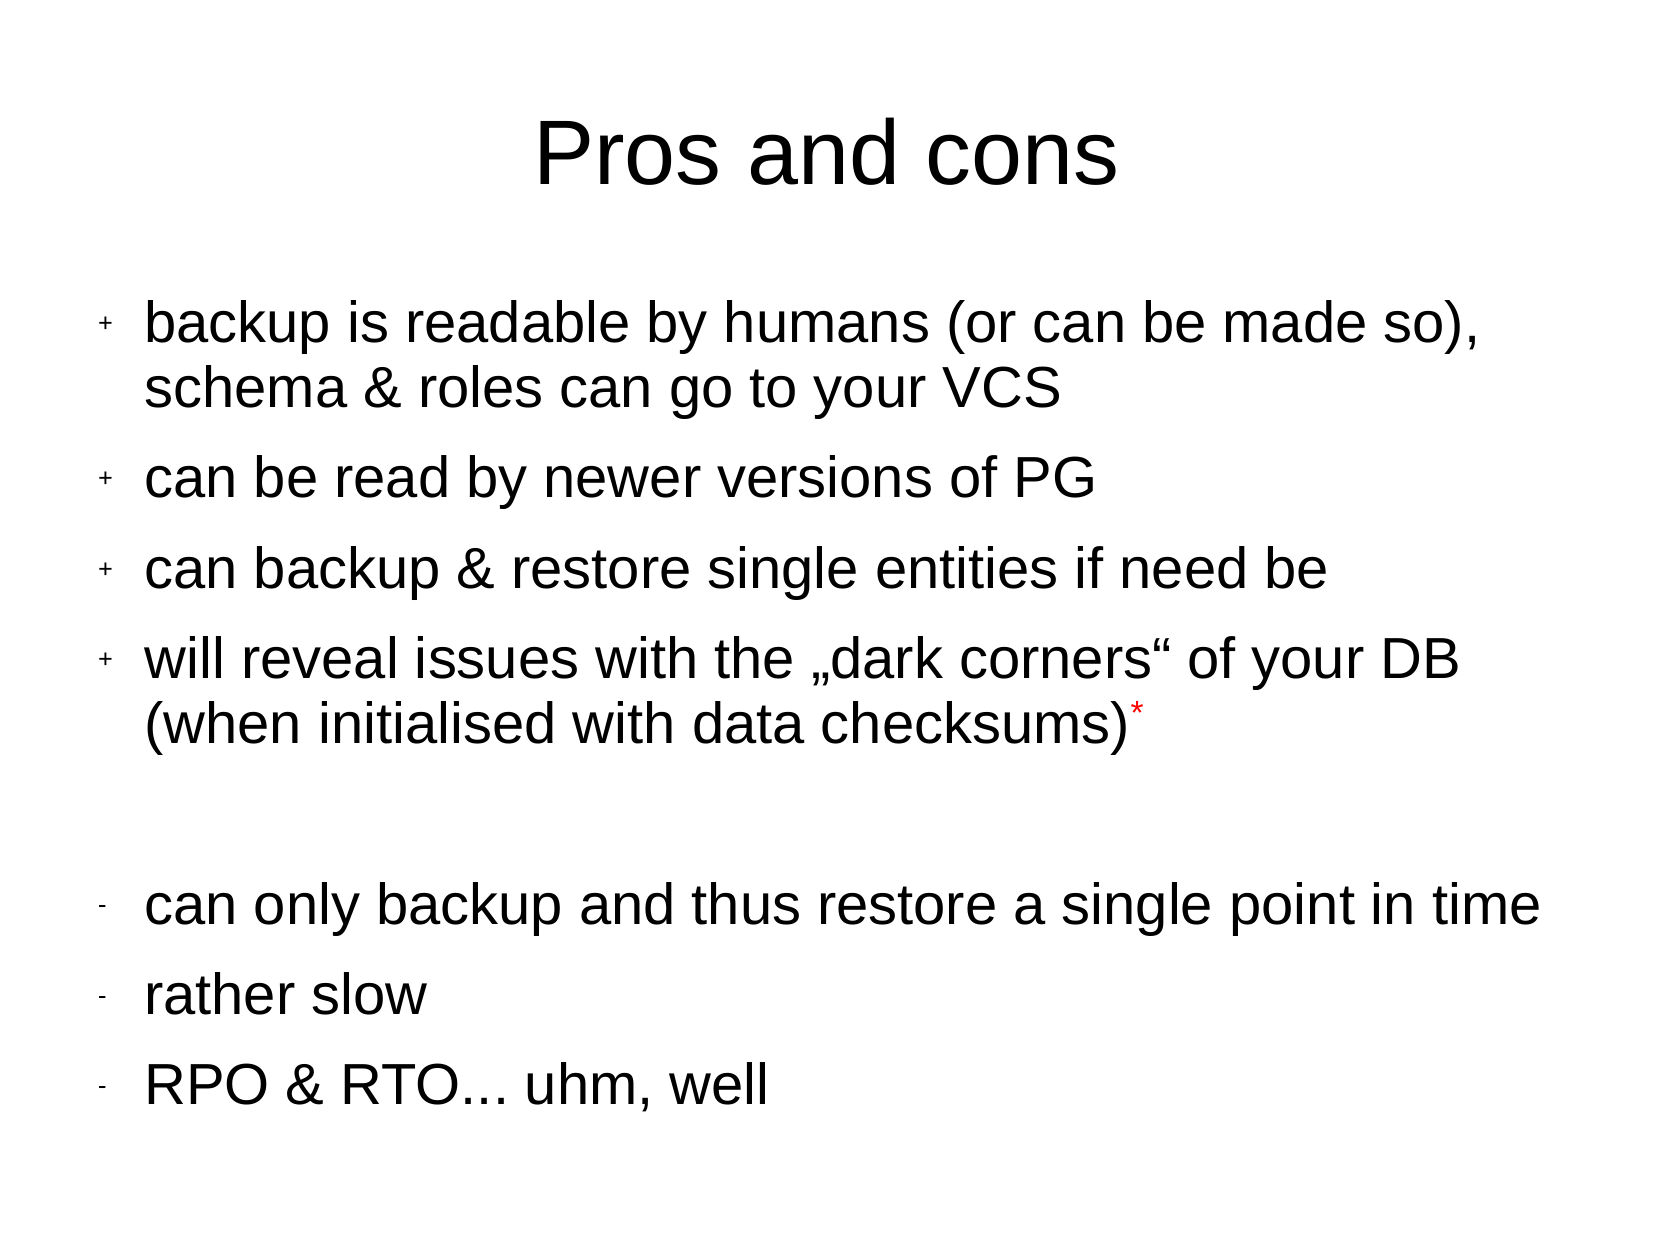

# Pros and cons
backup is readable by humans (or can be made so), schema & roles can go to your VCS
can be read by newer versions of PG
can backup & restore single entities if need be
will reveal issues with the „dark corners“ of your DB (when initialised with data checksums)*
can only backup and thus restore a single point in time
rather slow
RPO & RTO... uhm, well